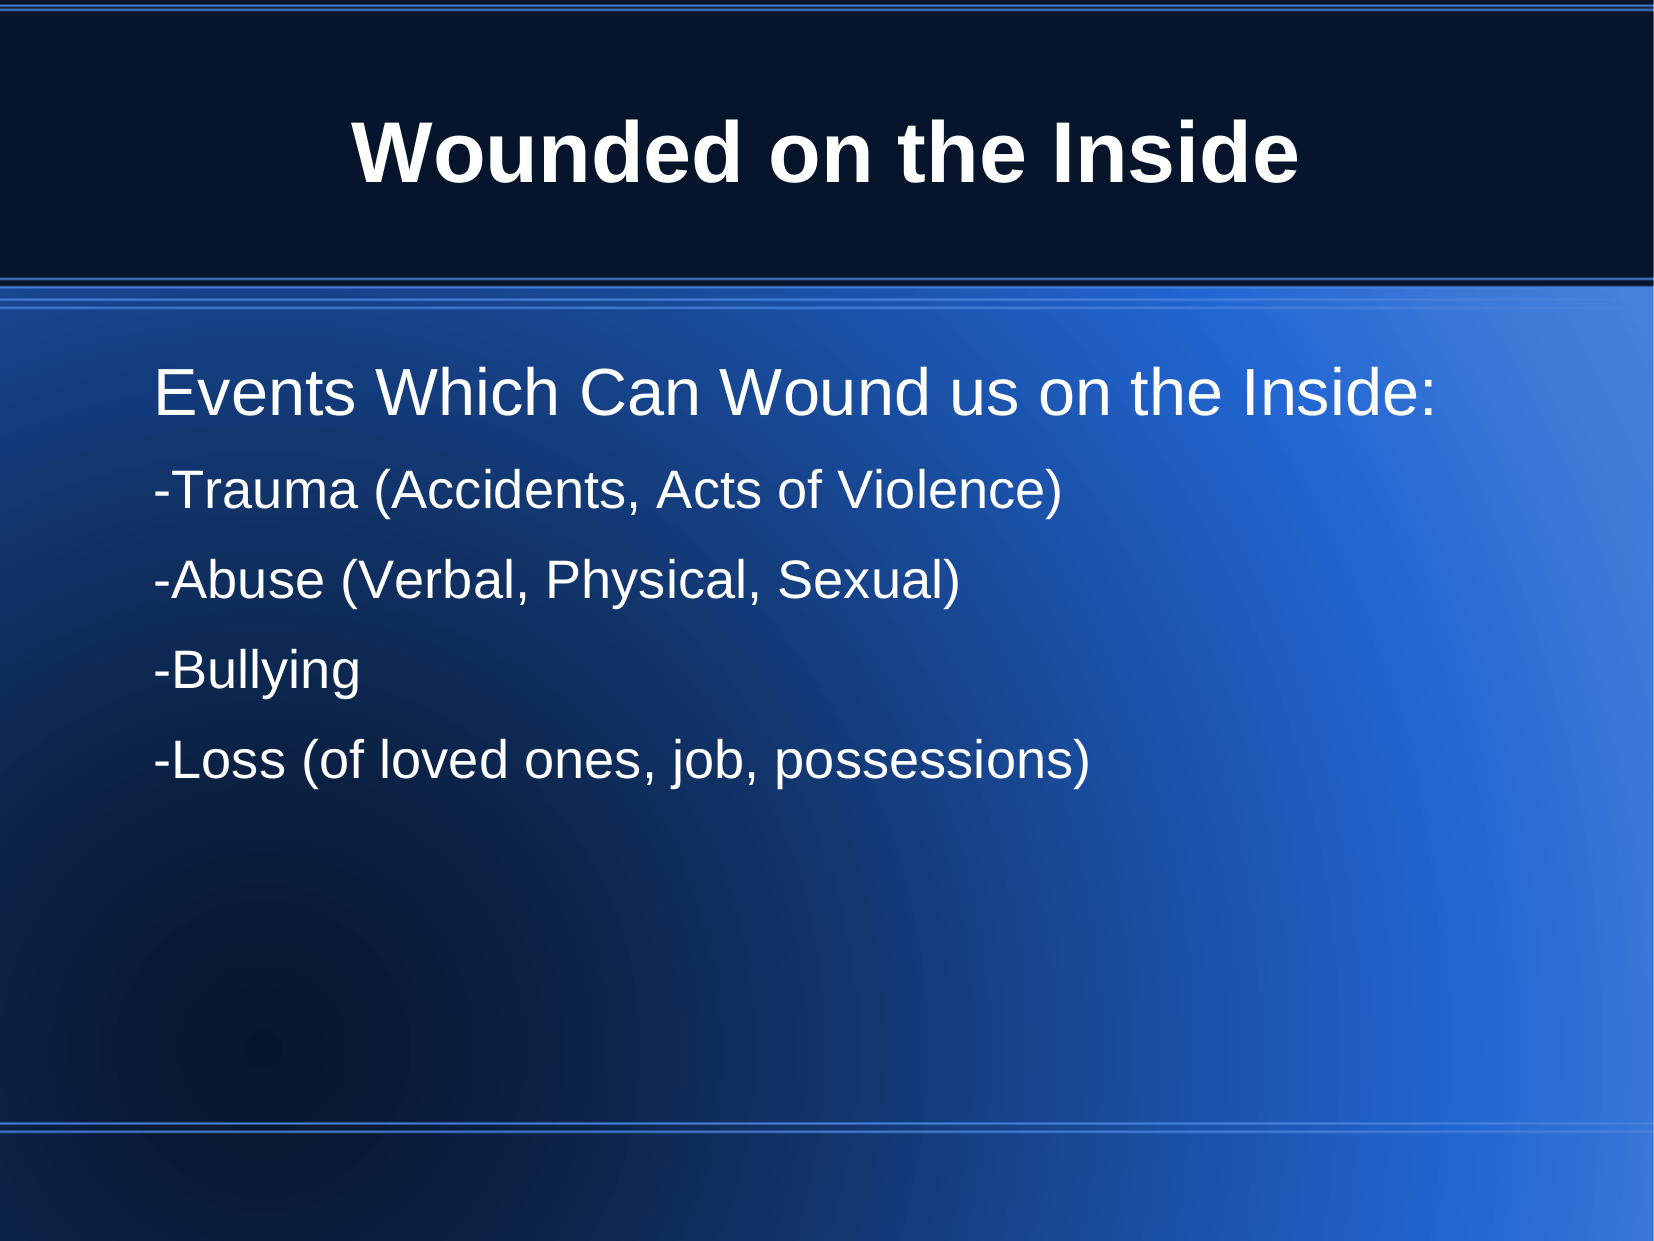

# Wounded on the Inside
Events Which Can Wound us on the Inside:
-Trauma (Accidents, Acts of Violence)
-Abuse (Verbal, Physical, Sexual)
-Bullying
-Loss (of loved ones, job, possessions)